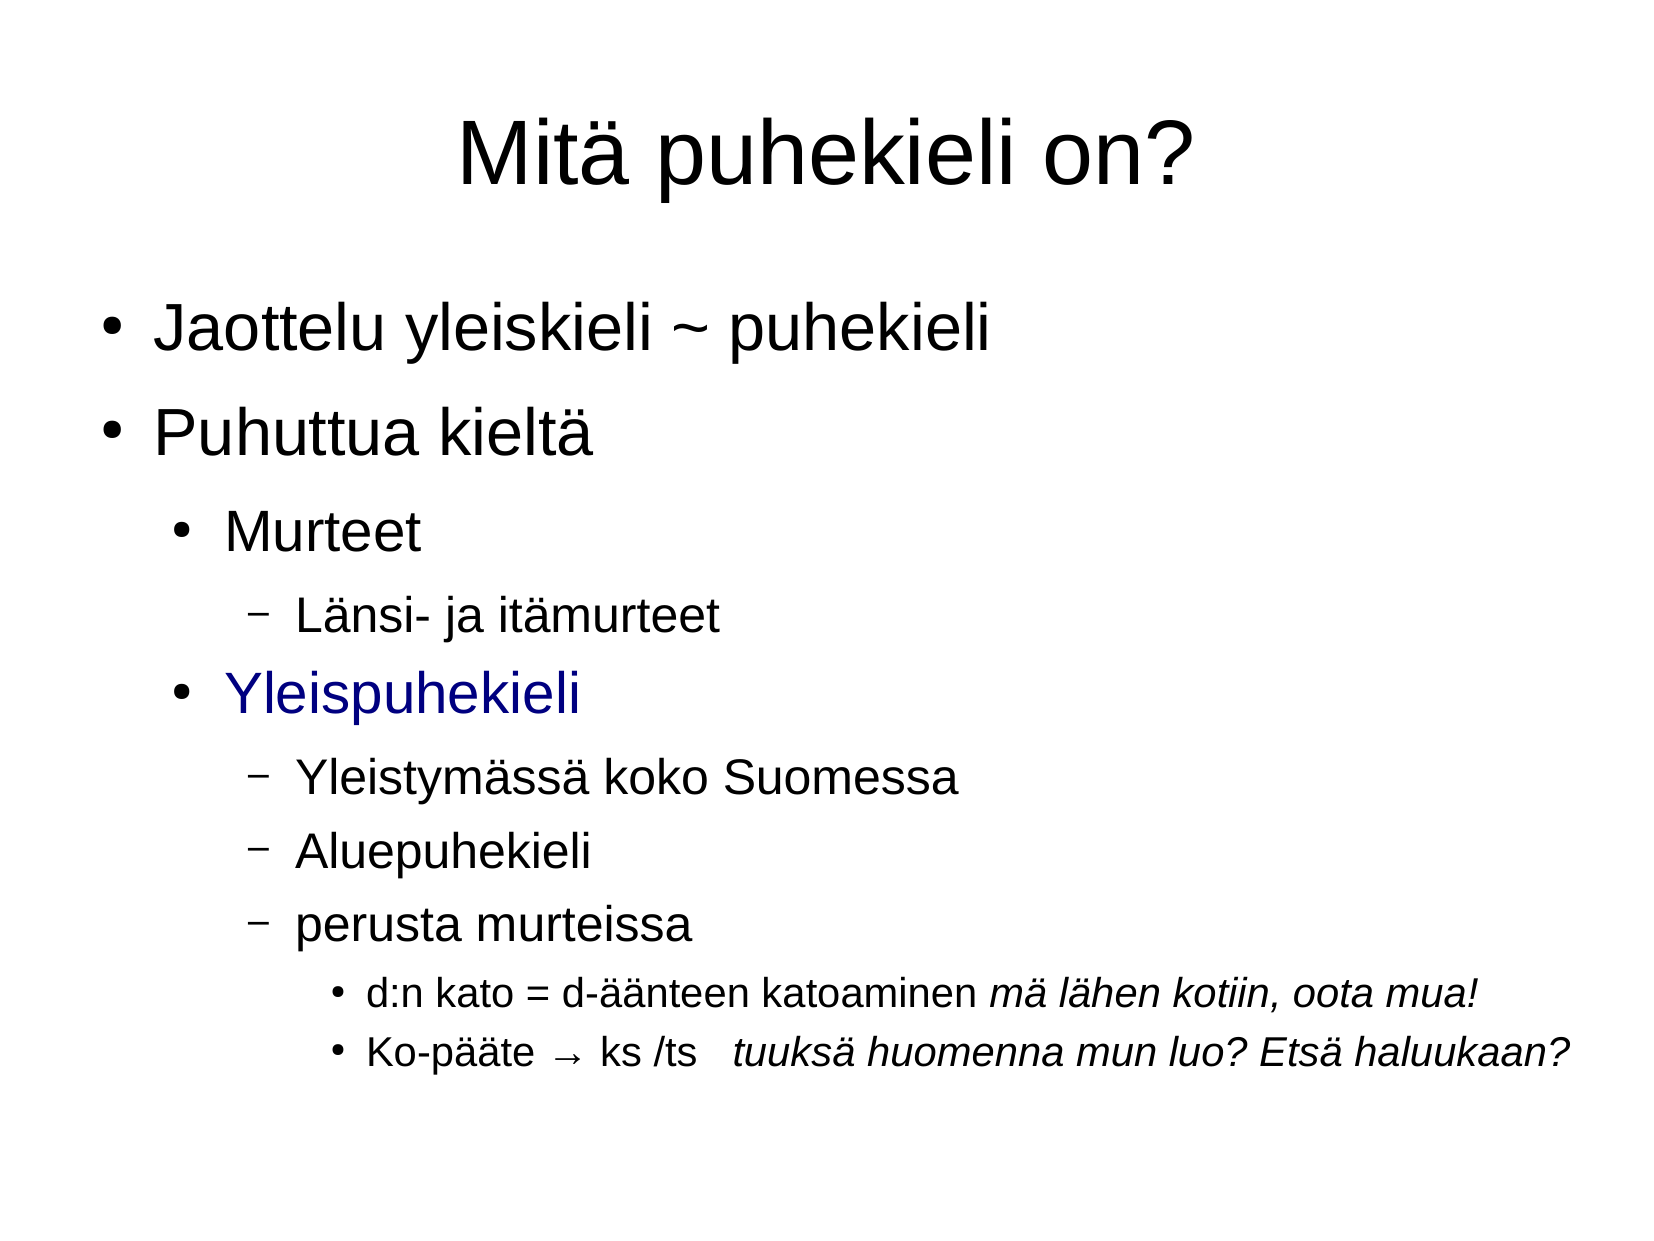

# Mitä puhekieli on?
Jaottelu yleiskieli ~ puhekieli
Puhuttua kieltä
Murteet
Länsi- ja itämurteet
Yleispuhekieli
Yleistymässä koko Suomessa
Aluepuhekieli
perusta murteissa
d:n kato = d-äänteen katoaminen mä lähen kotiin, oota mua!
Ko-pääte → ks /ts tuuksä huomenna mun luo? Etsä haluukaan?